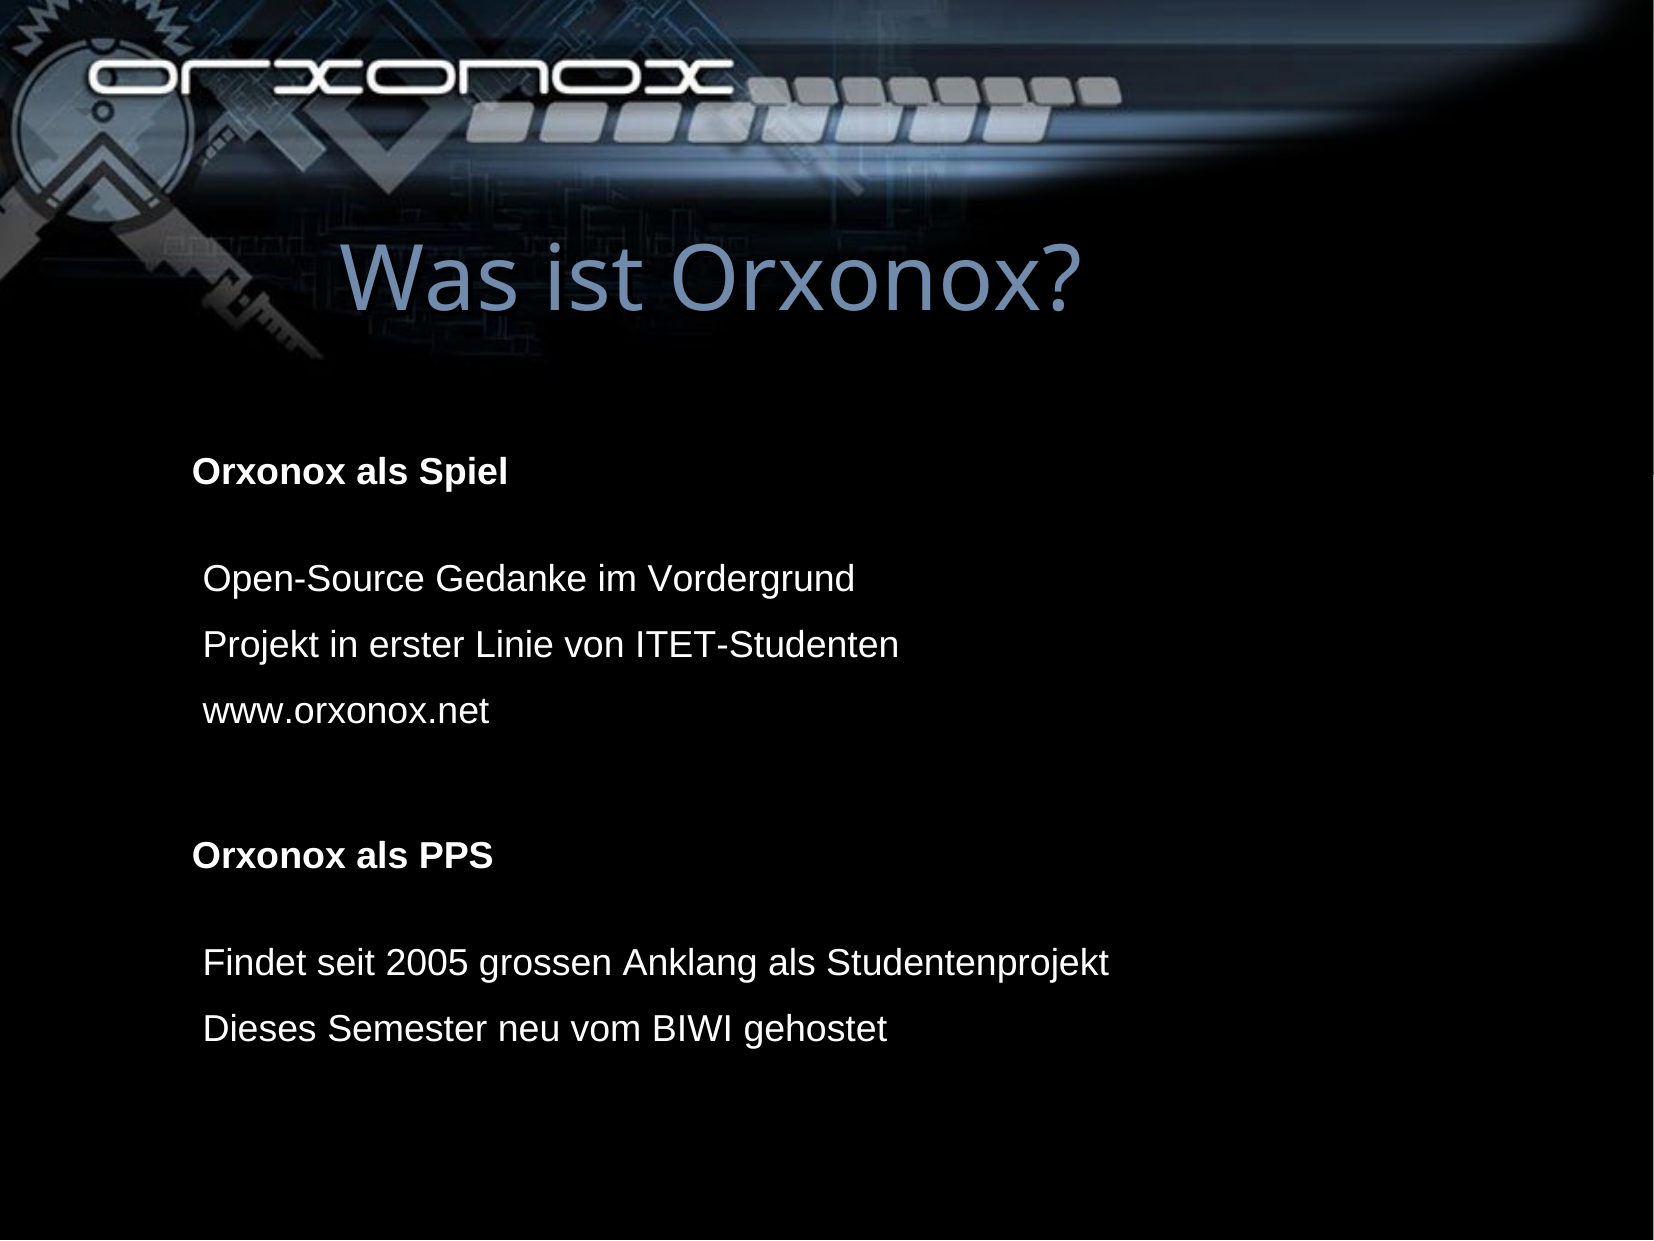

Was ist Orxonox?
Orxonox als Spiel
 Open-Source Gedanke im Vordergrund
 Projekt in erster Linie von ITET-Studenten
 www.orxonox.net
Orxonox als PPS
 Findet seit 2005 grossen Anklang als Studentenprojekt
 Dieses Semester neu vom BIWI gehostet